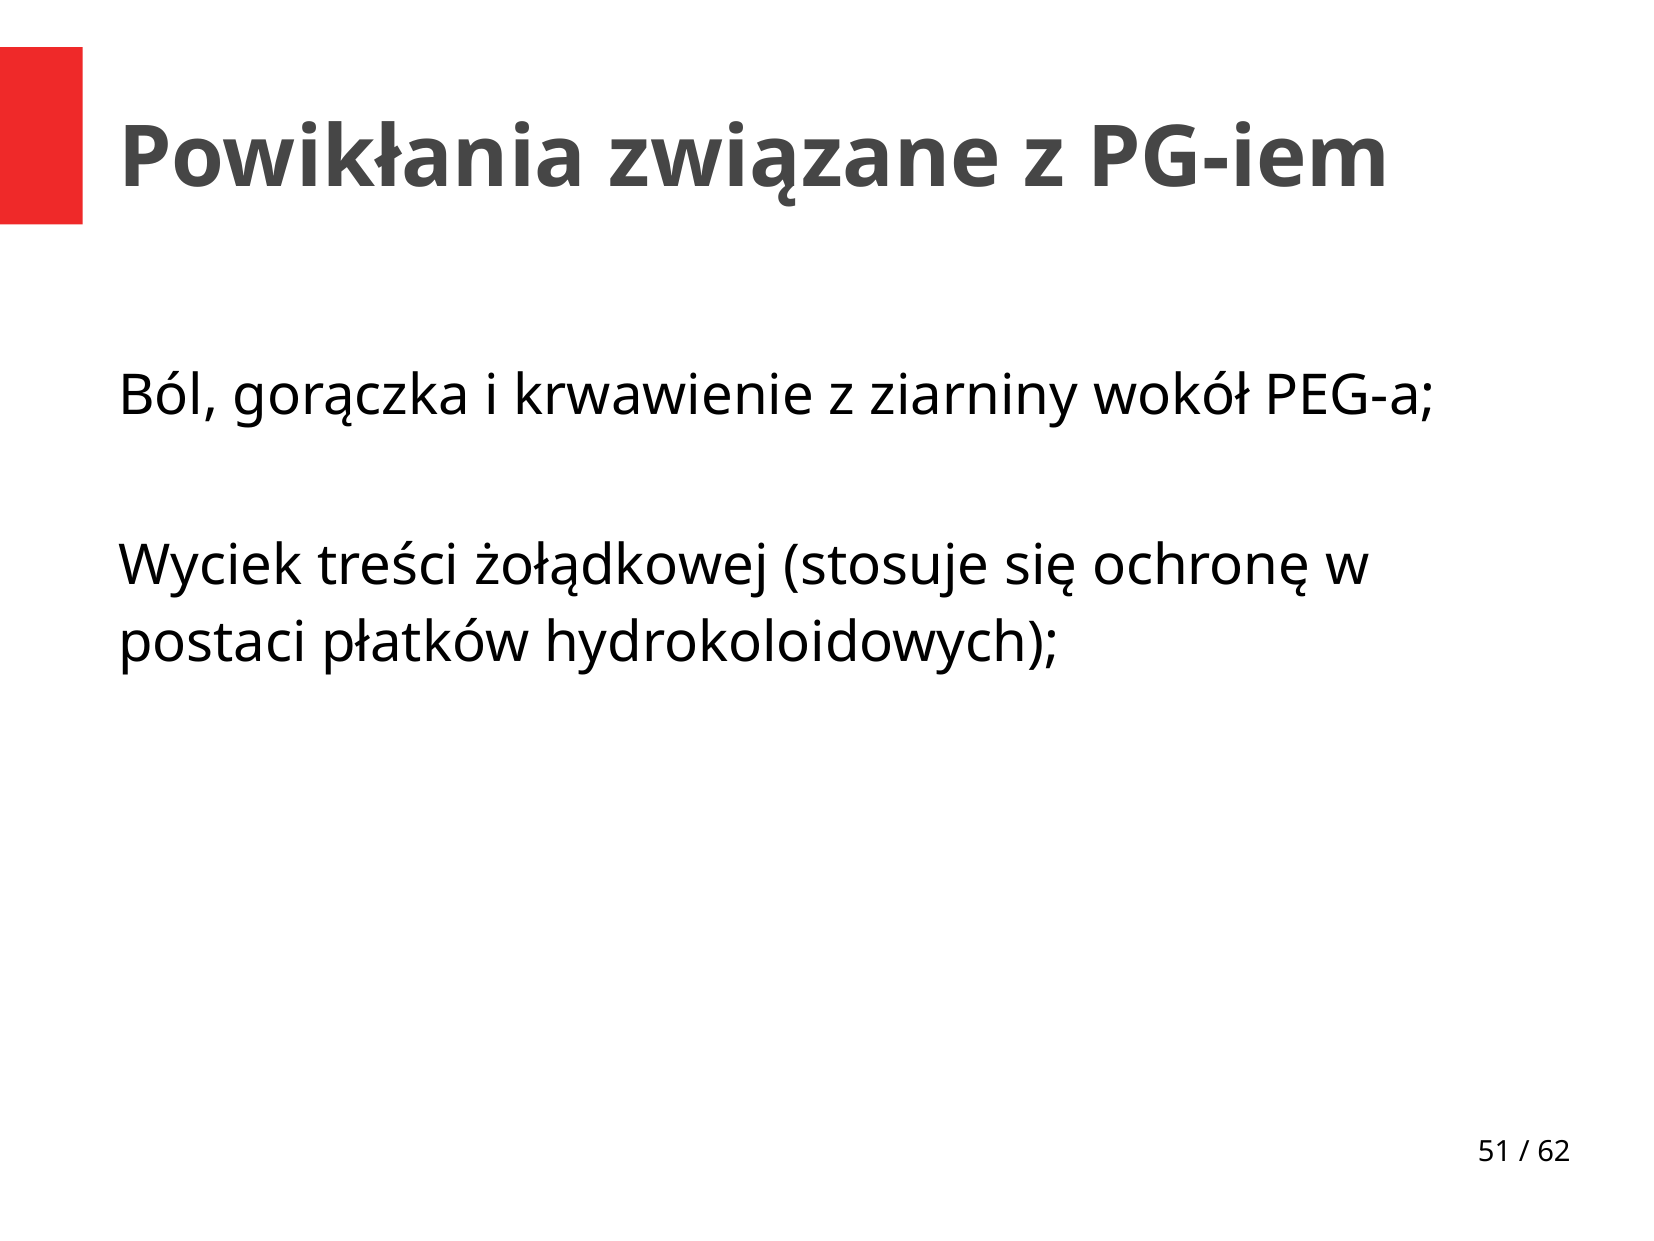

# Powikłania związane z PG-iem
Ból, gorączka i krwawienie z ziarniny wokół PEG-a;
Wyciek treści żołądkowej (stosuje się ochronę w postaci płatków hydrokoloidowych);
51